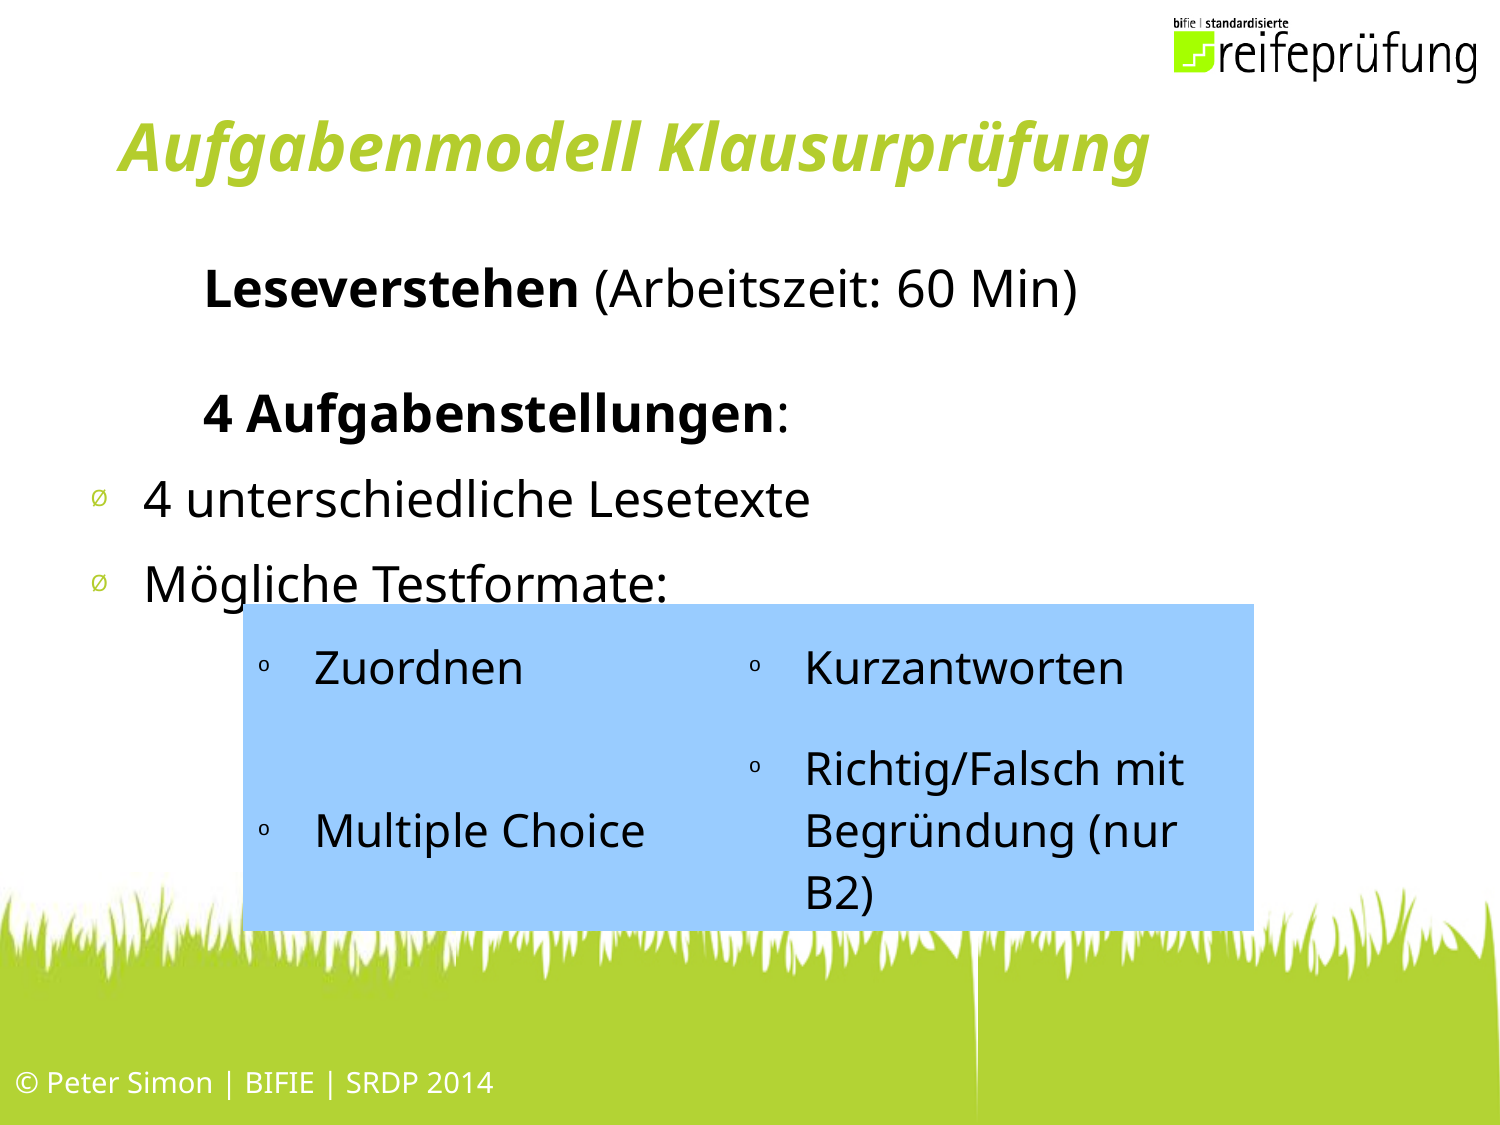

Aufgabenmodell Klausurprüfung
# Leseverstehen (Arbeitszeit: 60 Min)
	4 Aufgabenstellungen:
4 unterschiedliche Lesetexte
Mögliche Testformate:
| Zuordnen | Kurzantworten |
| --- | --- |
| Multiple Choice | Richtig/Falsch mit Begründung (nur B2) |